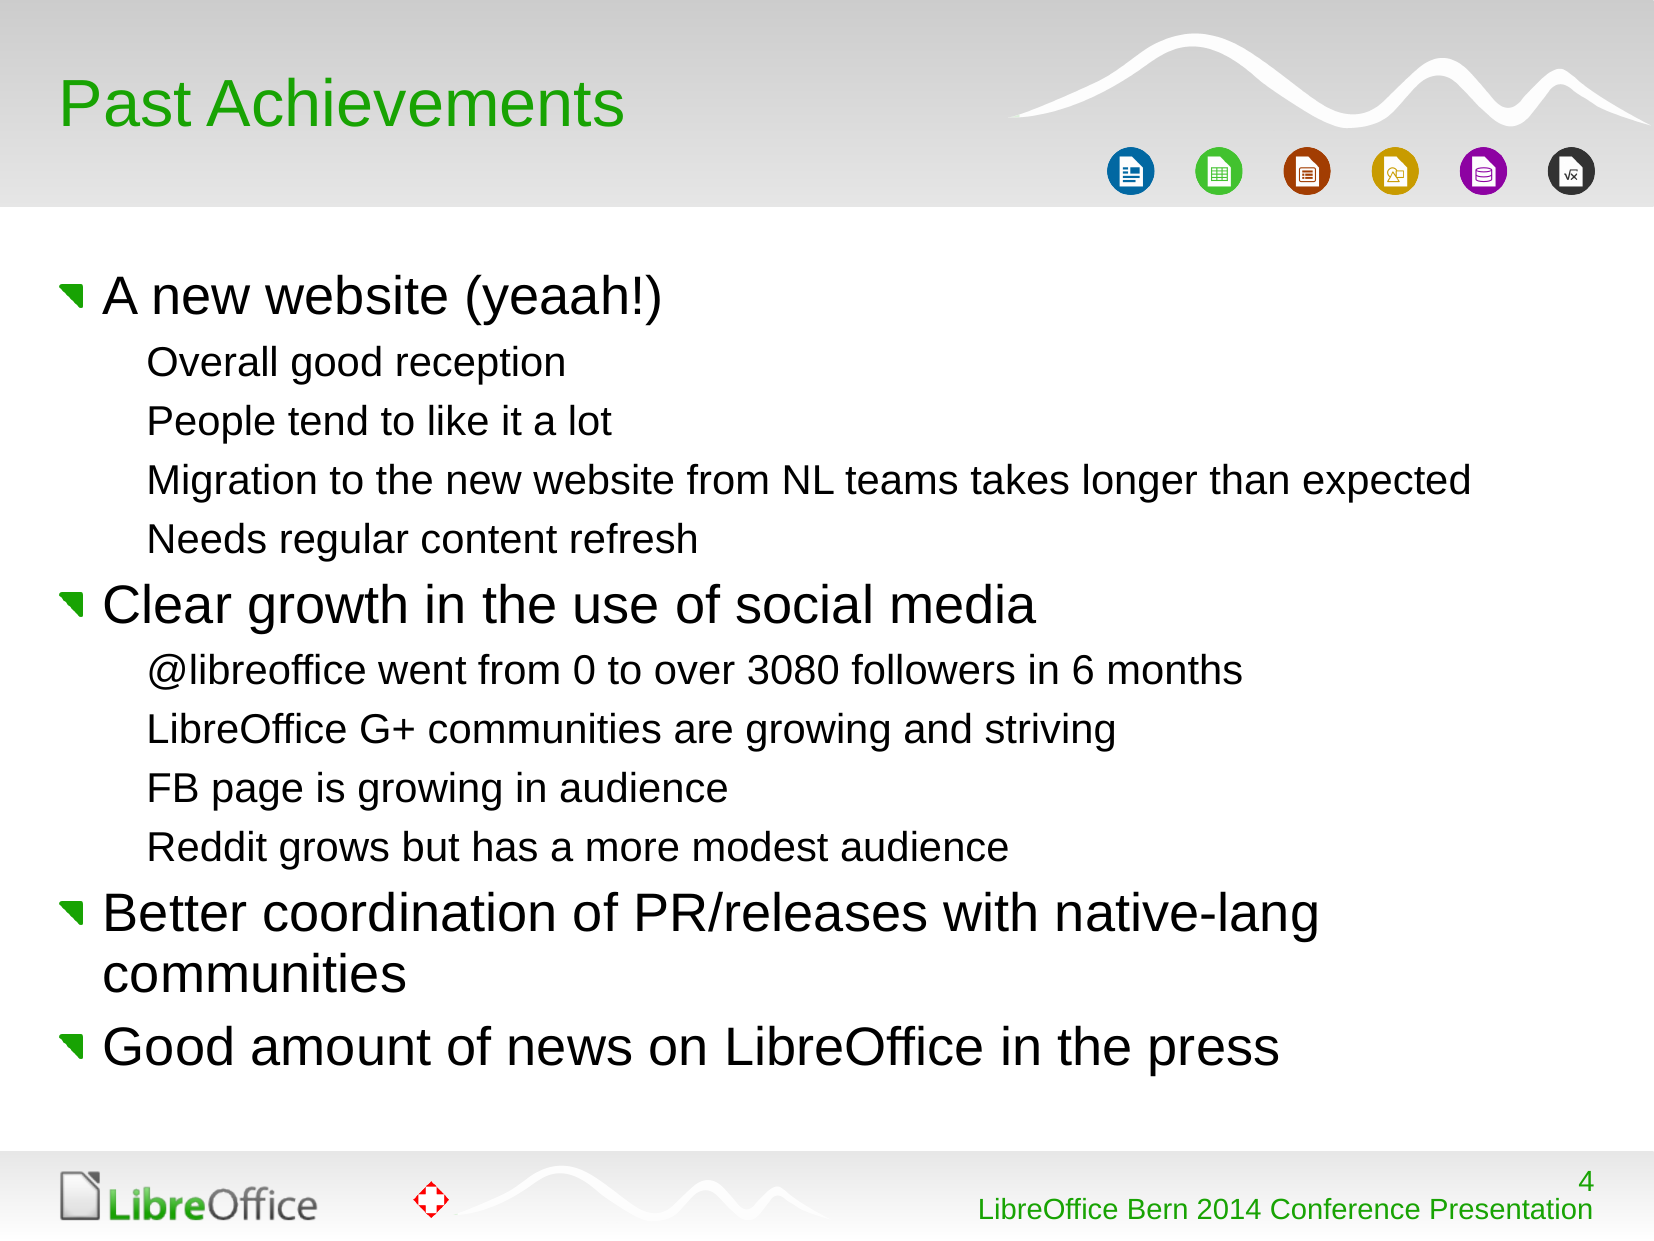

# Past Achievements
A new website (yeaah!)
Overall good reception
People tend to like it a lot
Migration to the new website from NL teams takes longer than expected
Needs regular content refresh
Clear growth in the use of social media
@libreoffice went from 0 to over 3080 followers in 6 months
LibreOffice G+ communities are growing and striving
FB page is growing in audience
Reddit grows but has a more modest audience
Better coordination of PR/releases with native-lang communities
Good amount of news on LibreOffice in the press
4
LibreOffice Bern 2014 Conference Presentation